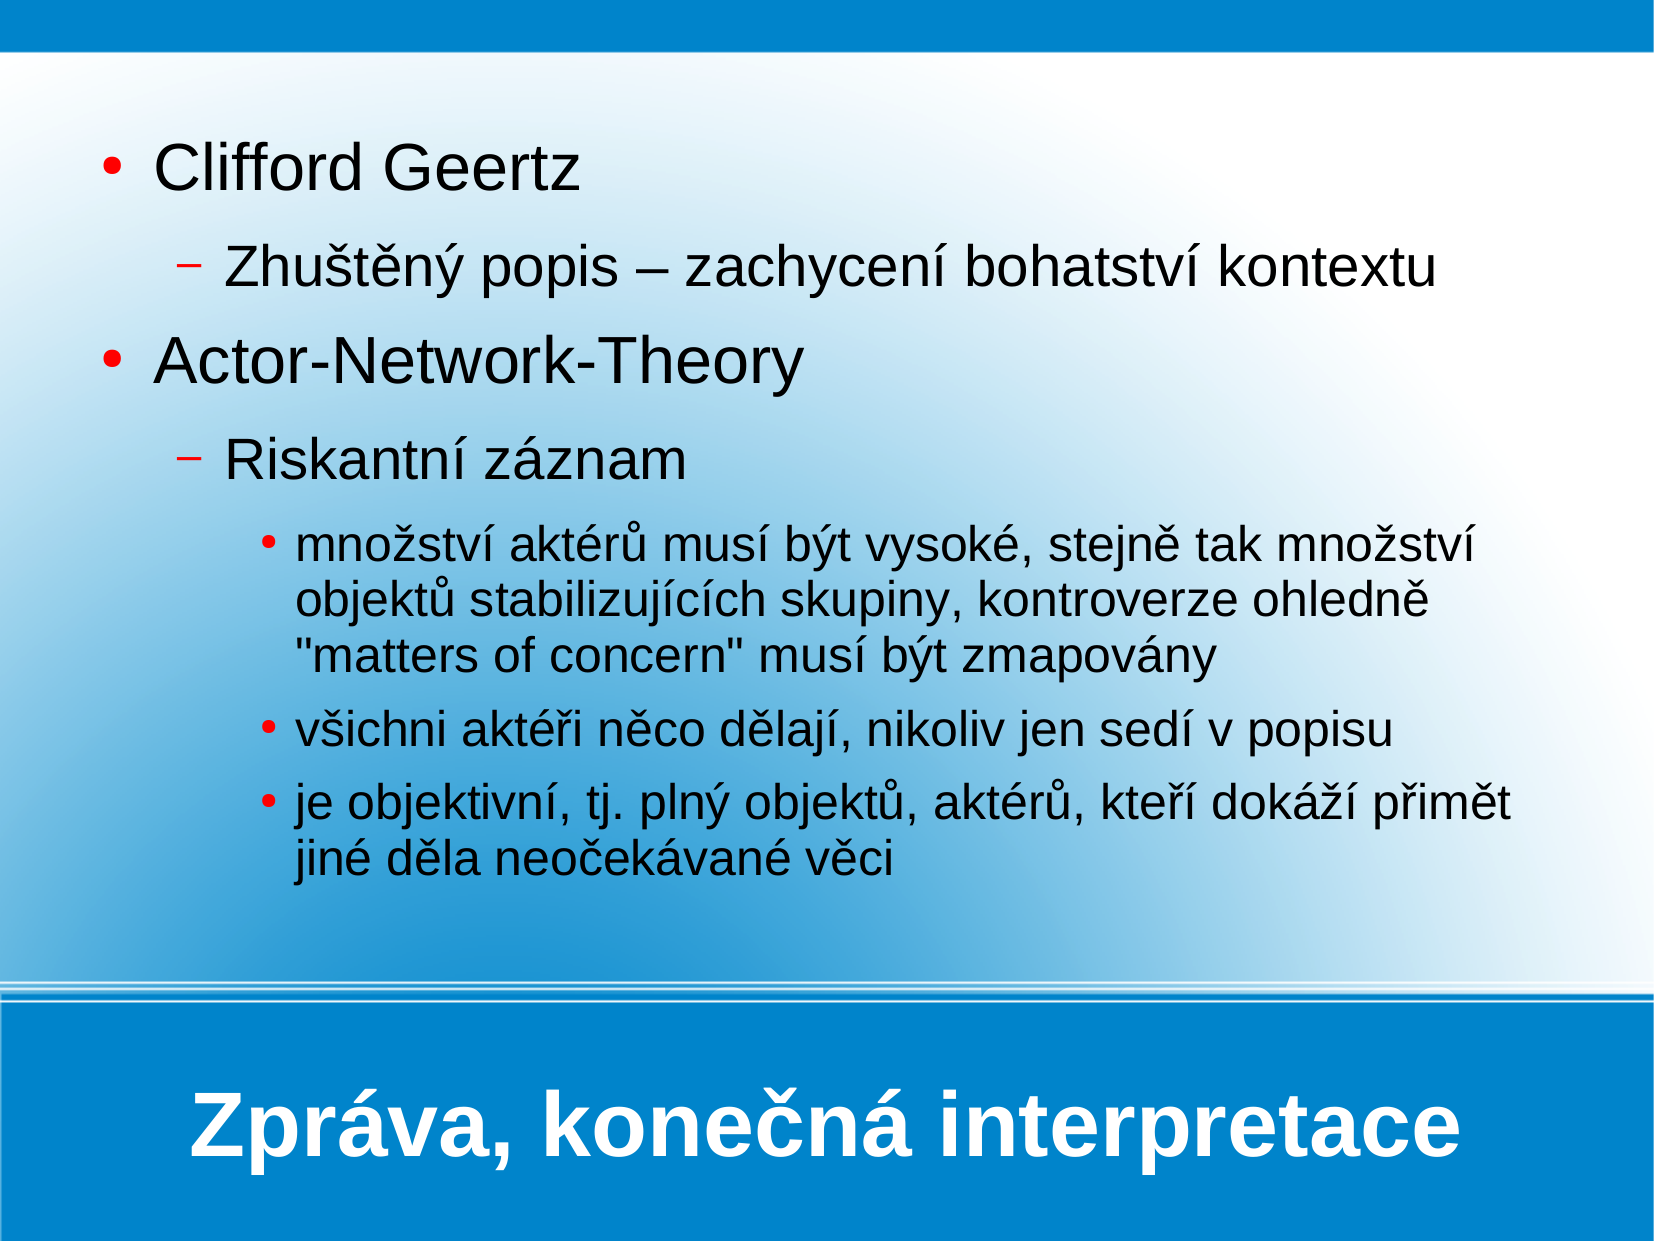

Clifford Geertz
Zhuštěný popis – zachycení bohatství kontextu
Actor-Network-Theory
Riskantní záznam
množství aktérů musí být vysoké, stejně tak množství objektů stabilizujících skupiny, kontroverze ohledně "matters of concern" musí být zmapovány
všichni aktéři něco dělají, nikoliv jen sedí v popisu
je objektivní, tj. plný objektů, aktérů, kteří dokáží přimět jiné děla neočekávané věci
# Zpráva, konečná interpretace